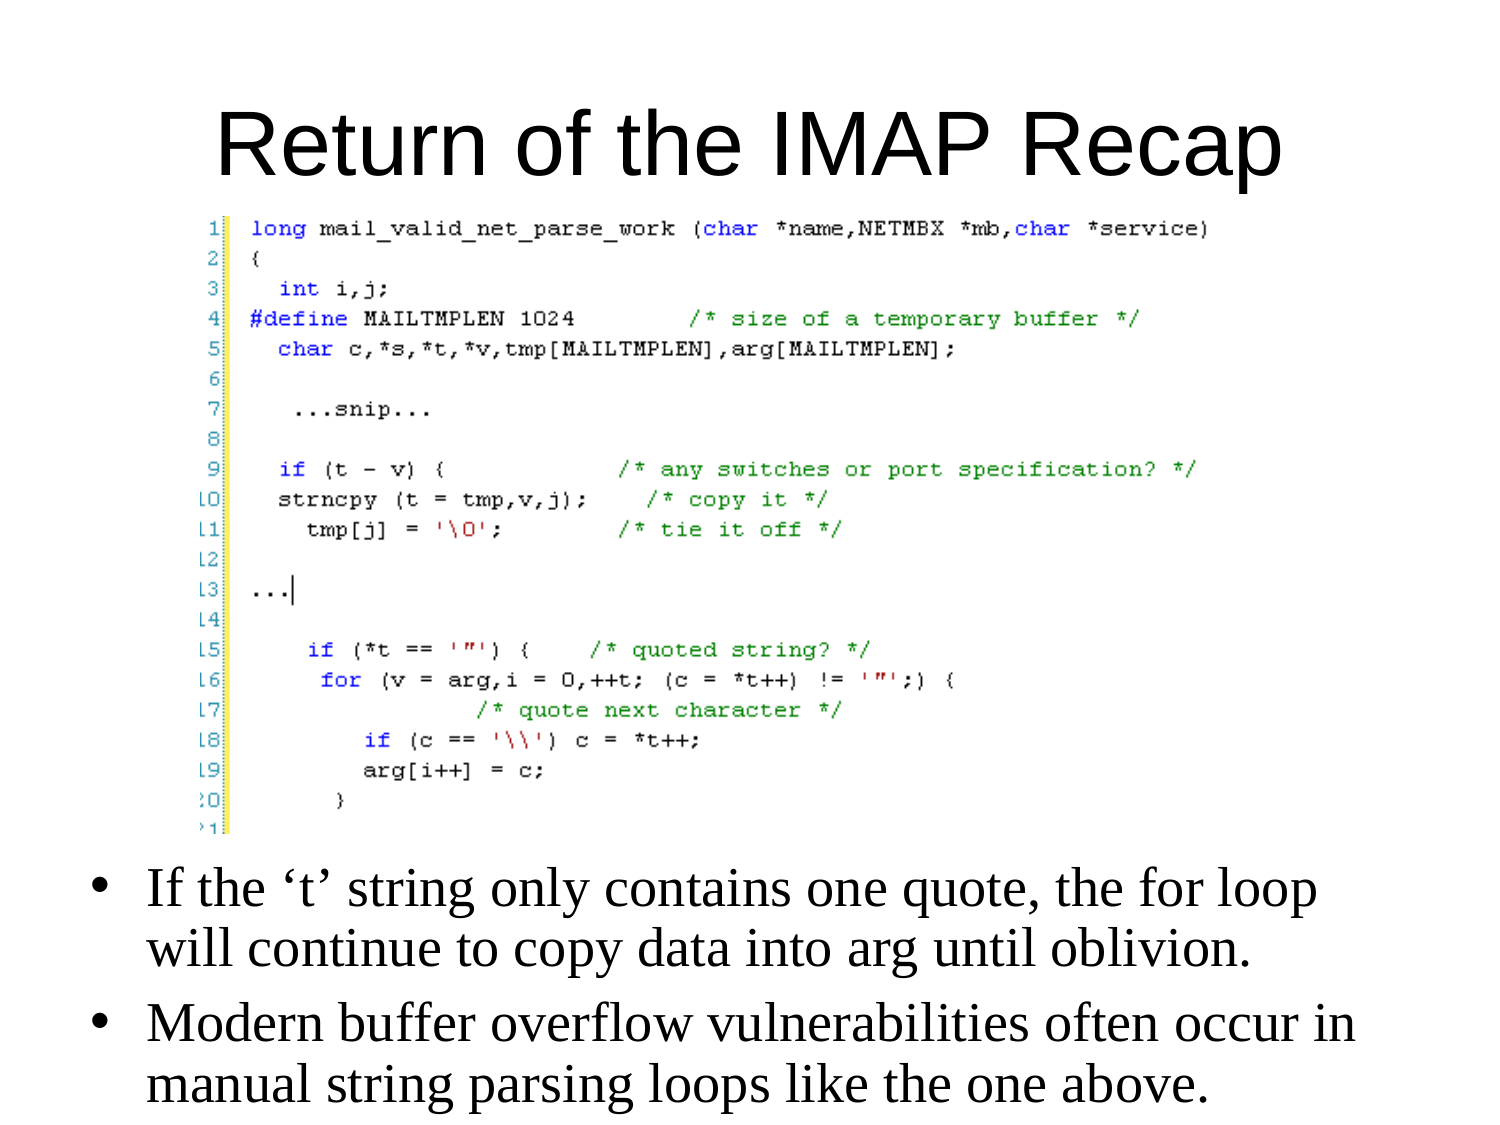

# Return of the IMAP Recap
If the ‘t’ string only contains one quote, the for loop will continue to copy data into arg until oblivion.
Modern buffer overflow vulnerabilities often occur in manual string parsing loops like the one above.